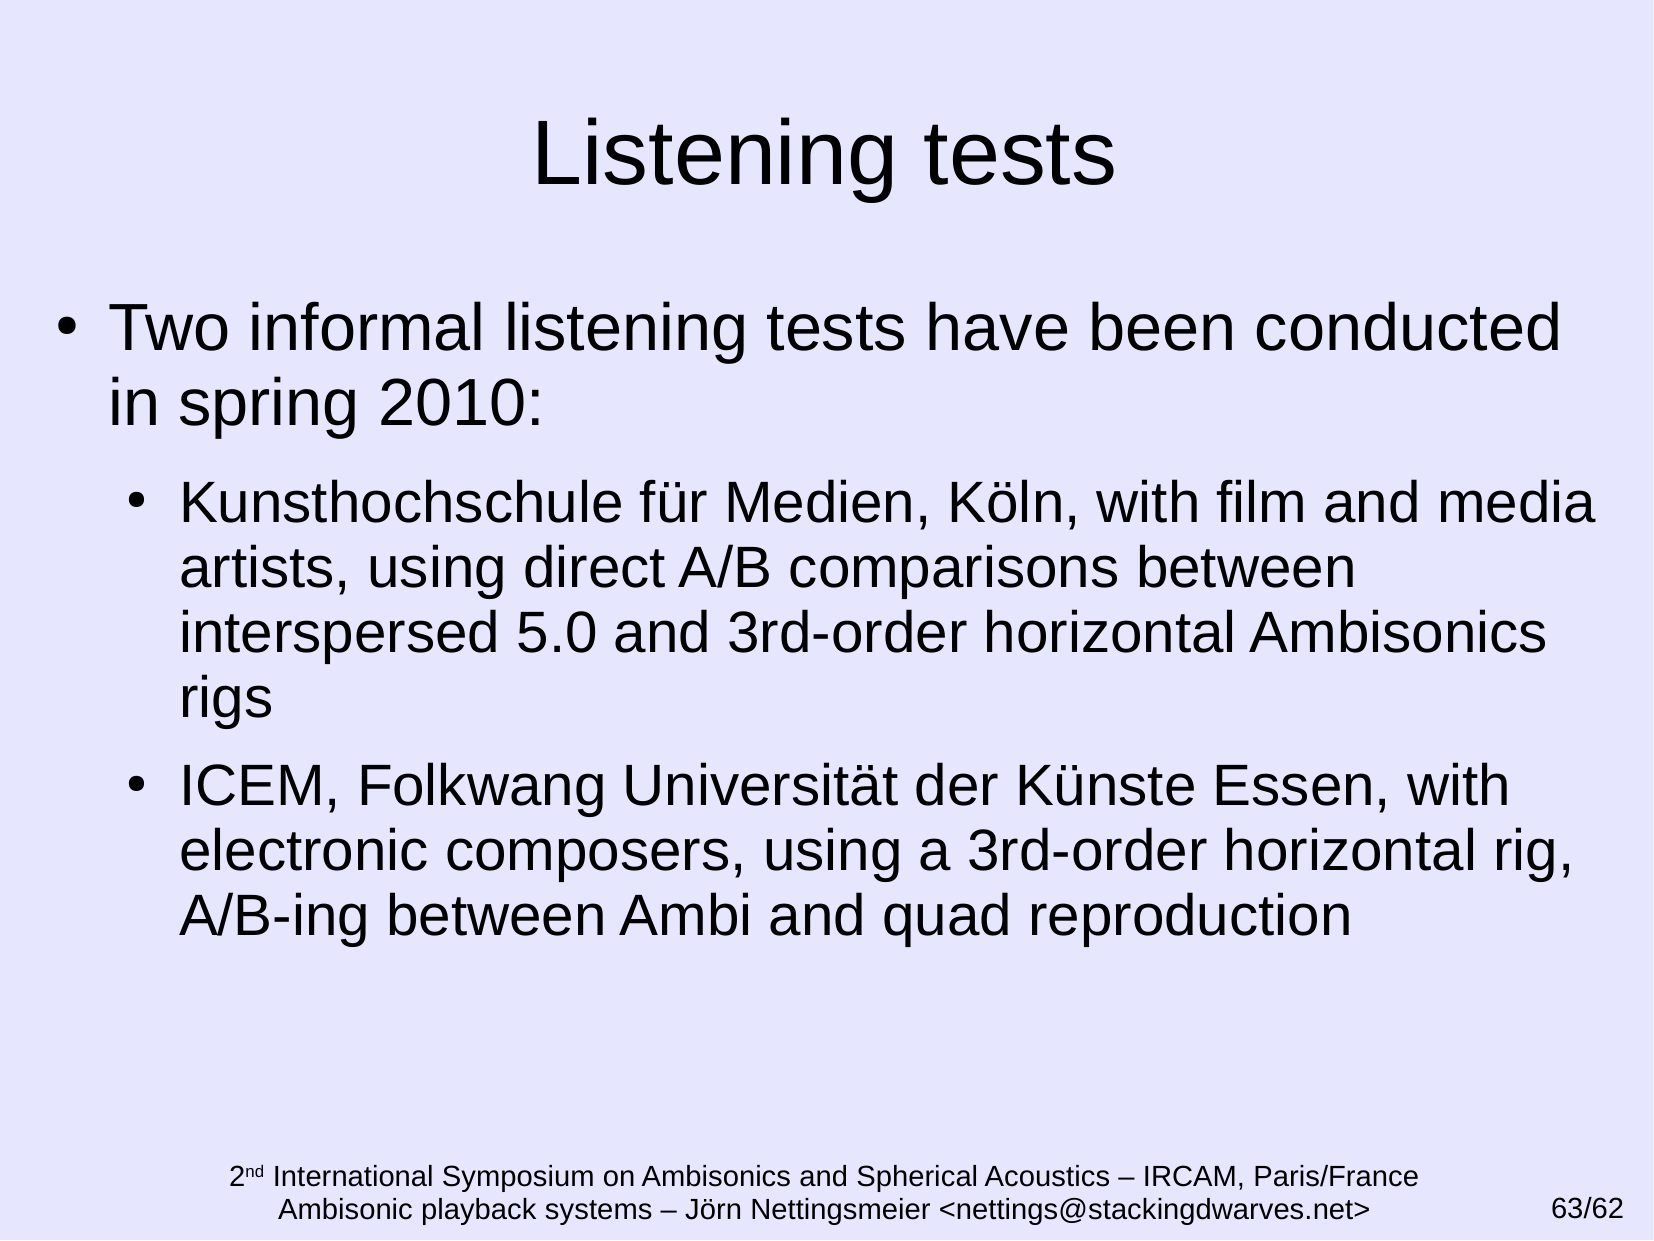

# Listening tests
Two informal listening tests have been conducted in spring 2010:
Kunsthochschule für Medien, Köln, with film and media artists, using direct A/B comparisons between interspersed 5.0 and 3rd-order horizontal Ambisonics rigs
ICEM, Folkwang Universität der Künste Essen, with electronic composers, using a 3rd-order horizontal rig, A/B-ing between Ambi and quad reproduction